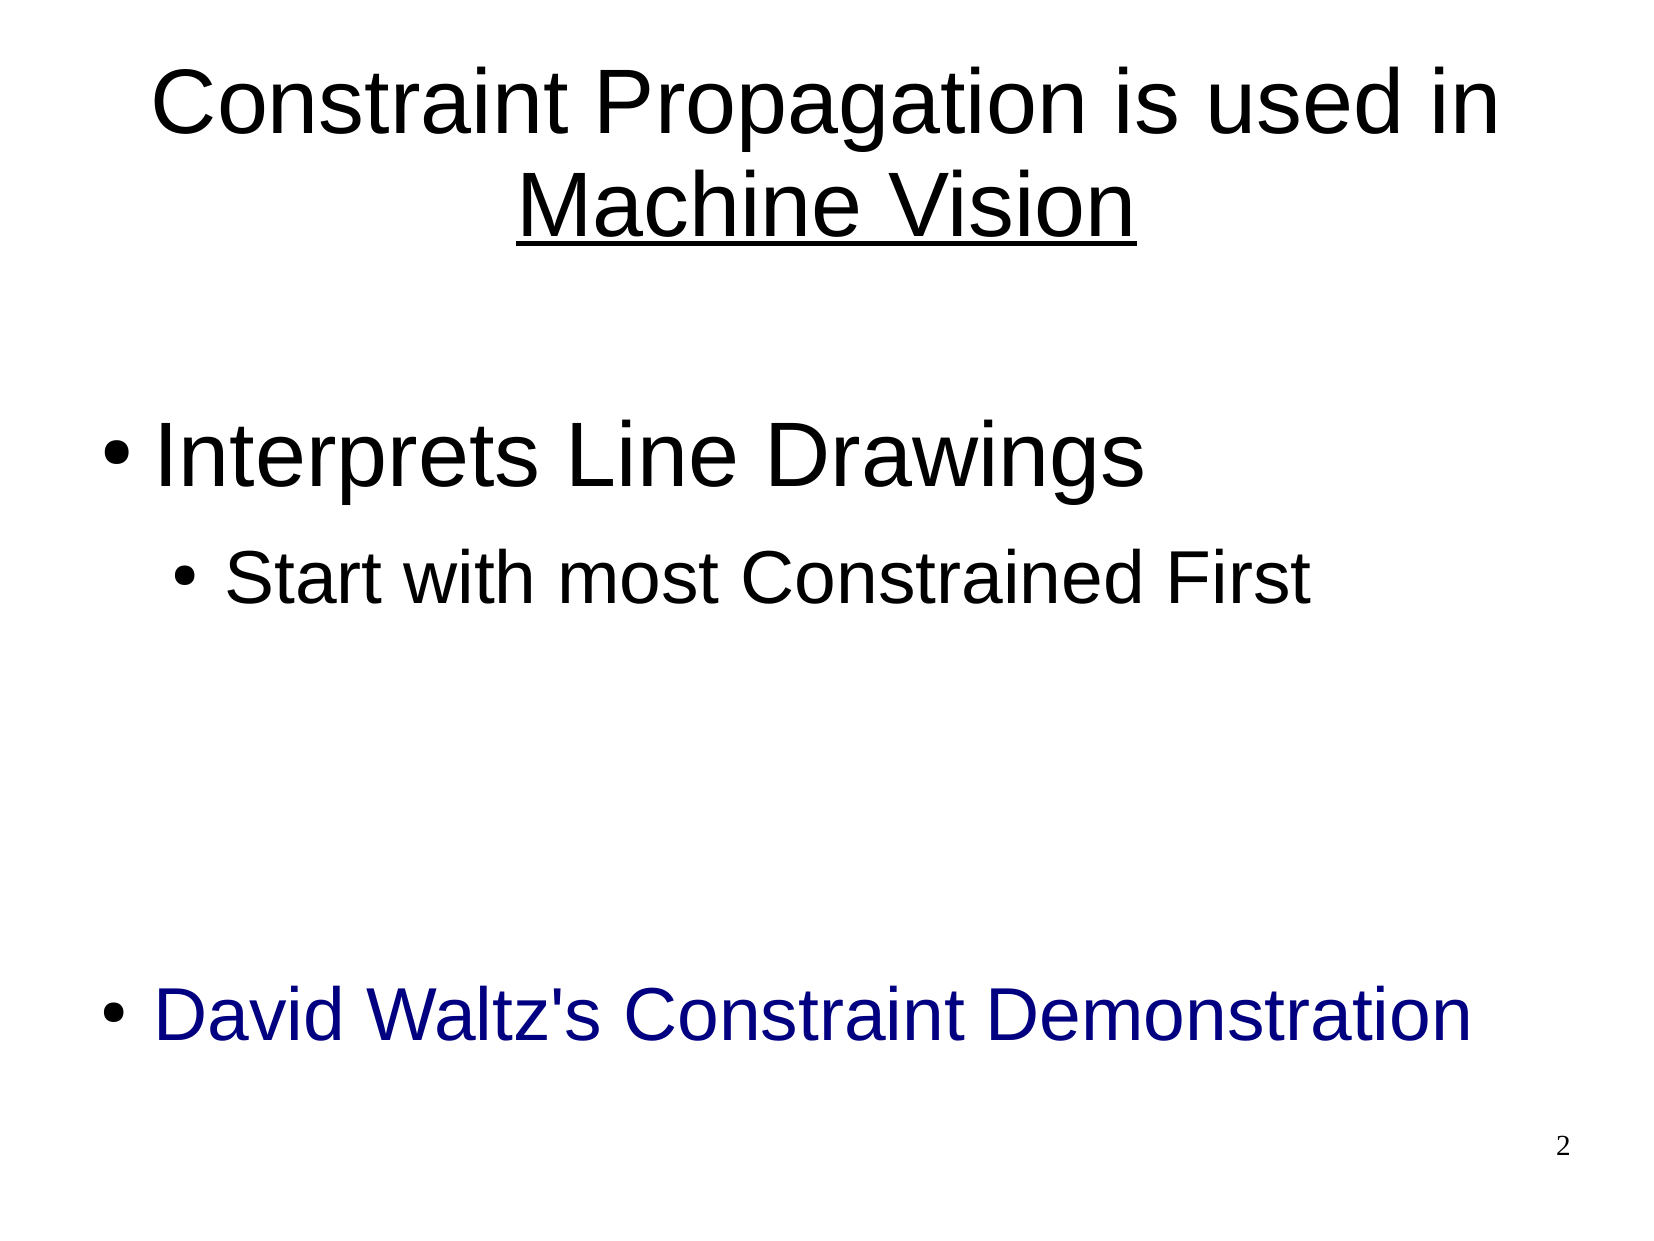

# Constraint Propagation is used in Machine Vision
Interprets Line Drawings
Start with most Constrained First
David Waltz's Constraint Demonstration
2